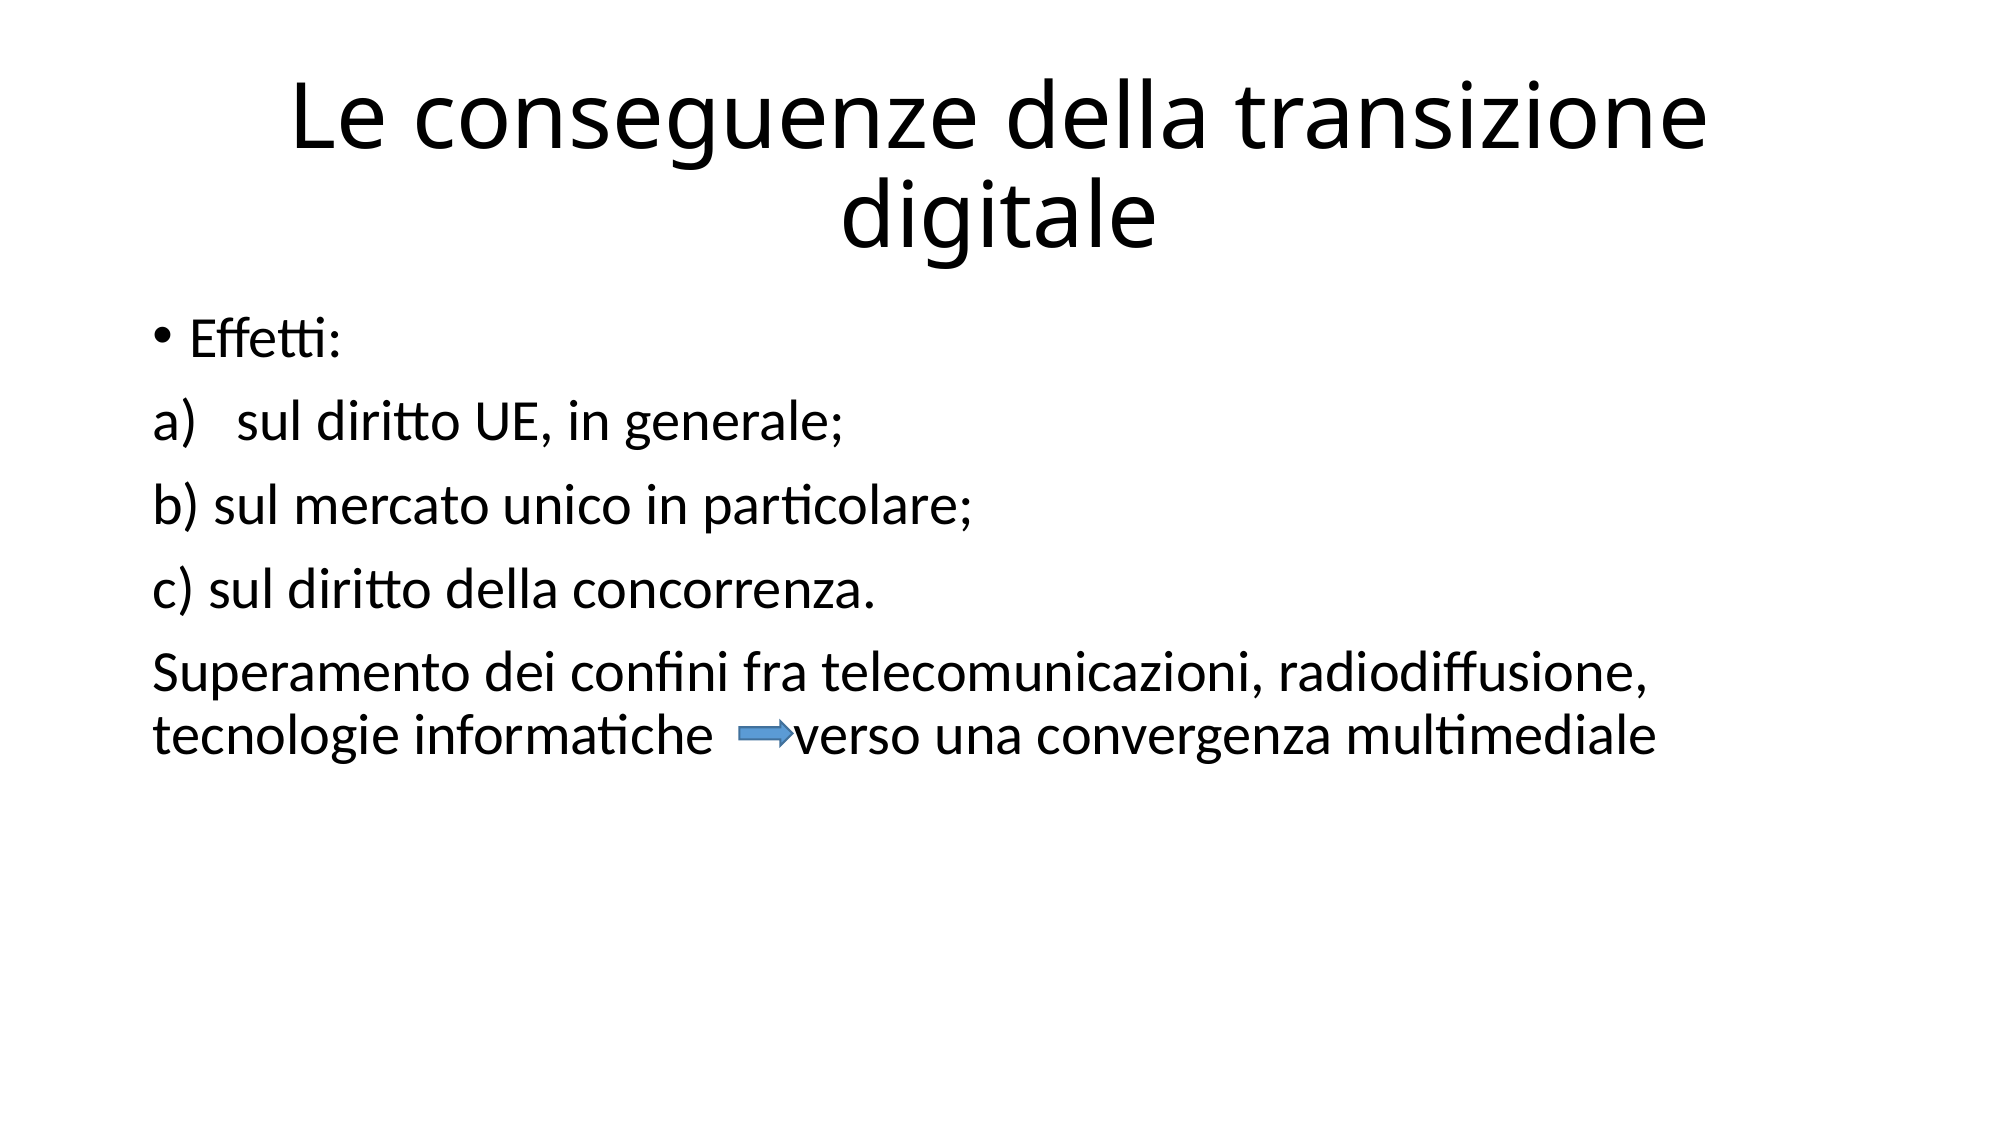

# Le conseguenze della transizione digitale
Effetti:
sul diritto UE, in generale;
b) sul mercato unico in particolare;
c) sul diritto della concorrenza.
Superamento dei confini fra telecomunicazioni, radiodiffusione, tecnologie informatiche verso una convergenza multimediale